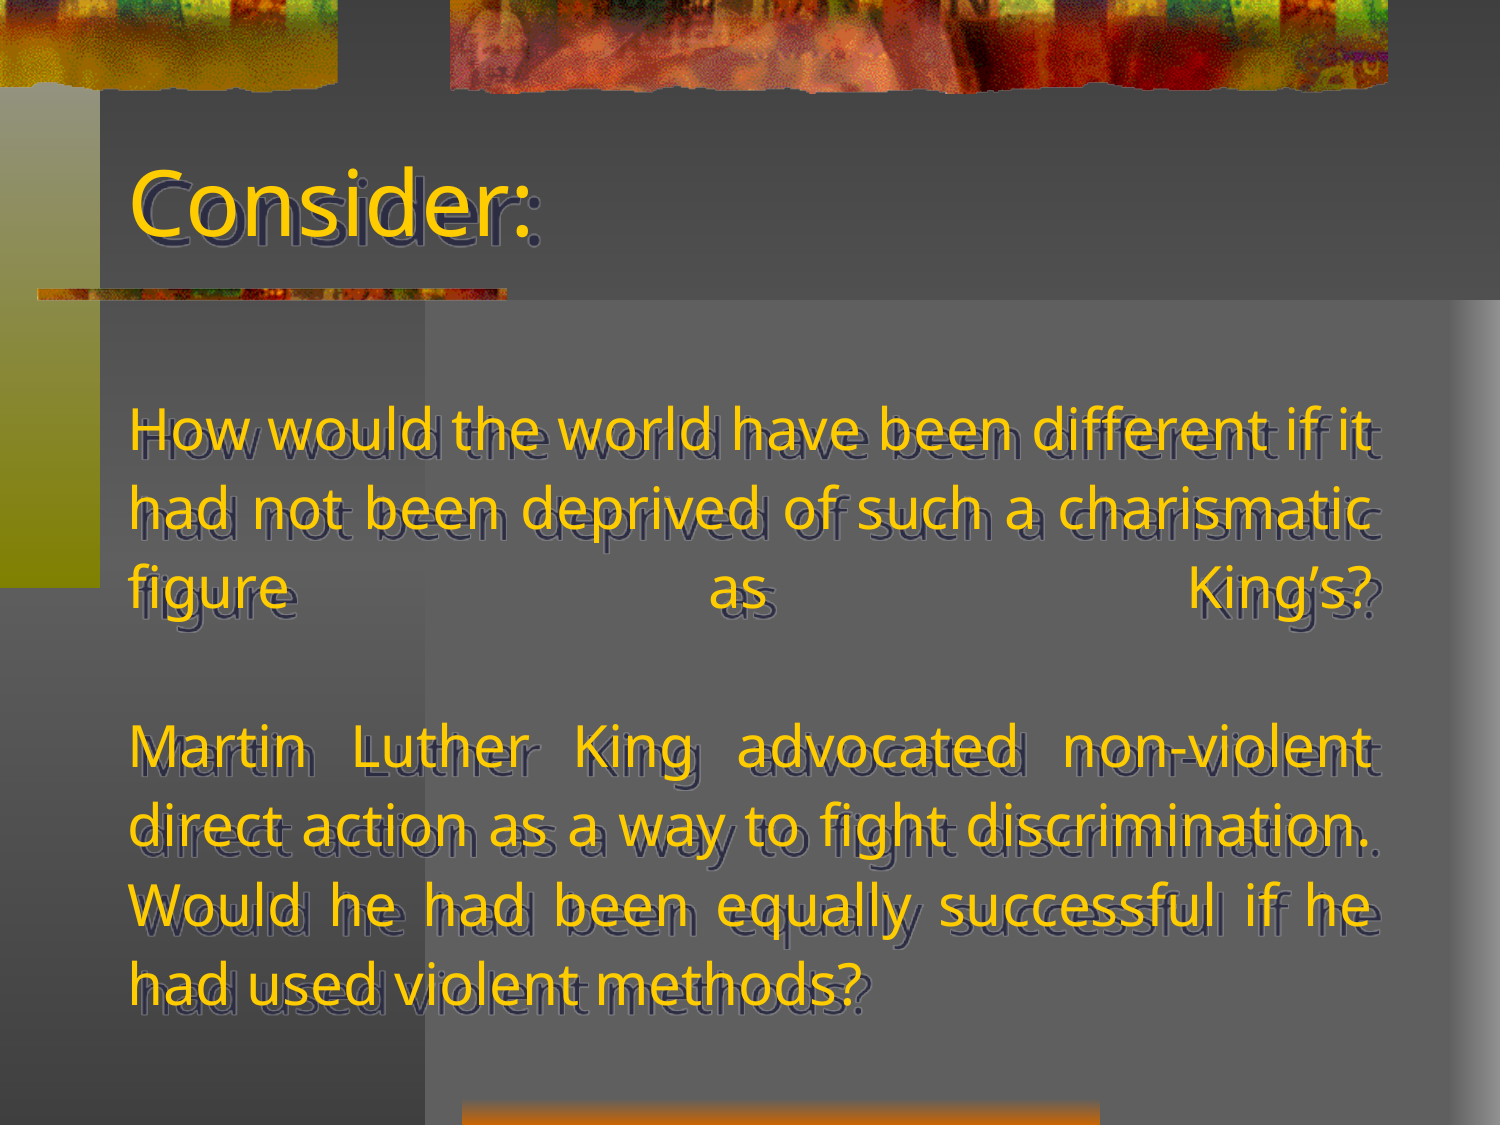

# Consider: How would the world have been different if it had not been deprived of such a charismatic figure as King’s? Martin Luther King advocated non-violent direct action as a way to fight discrimination. Would he had been equally successful if he had used violent methods?